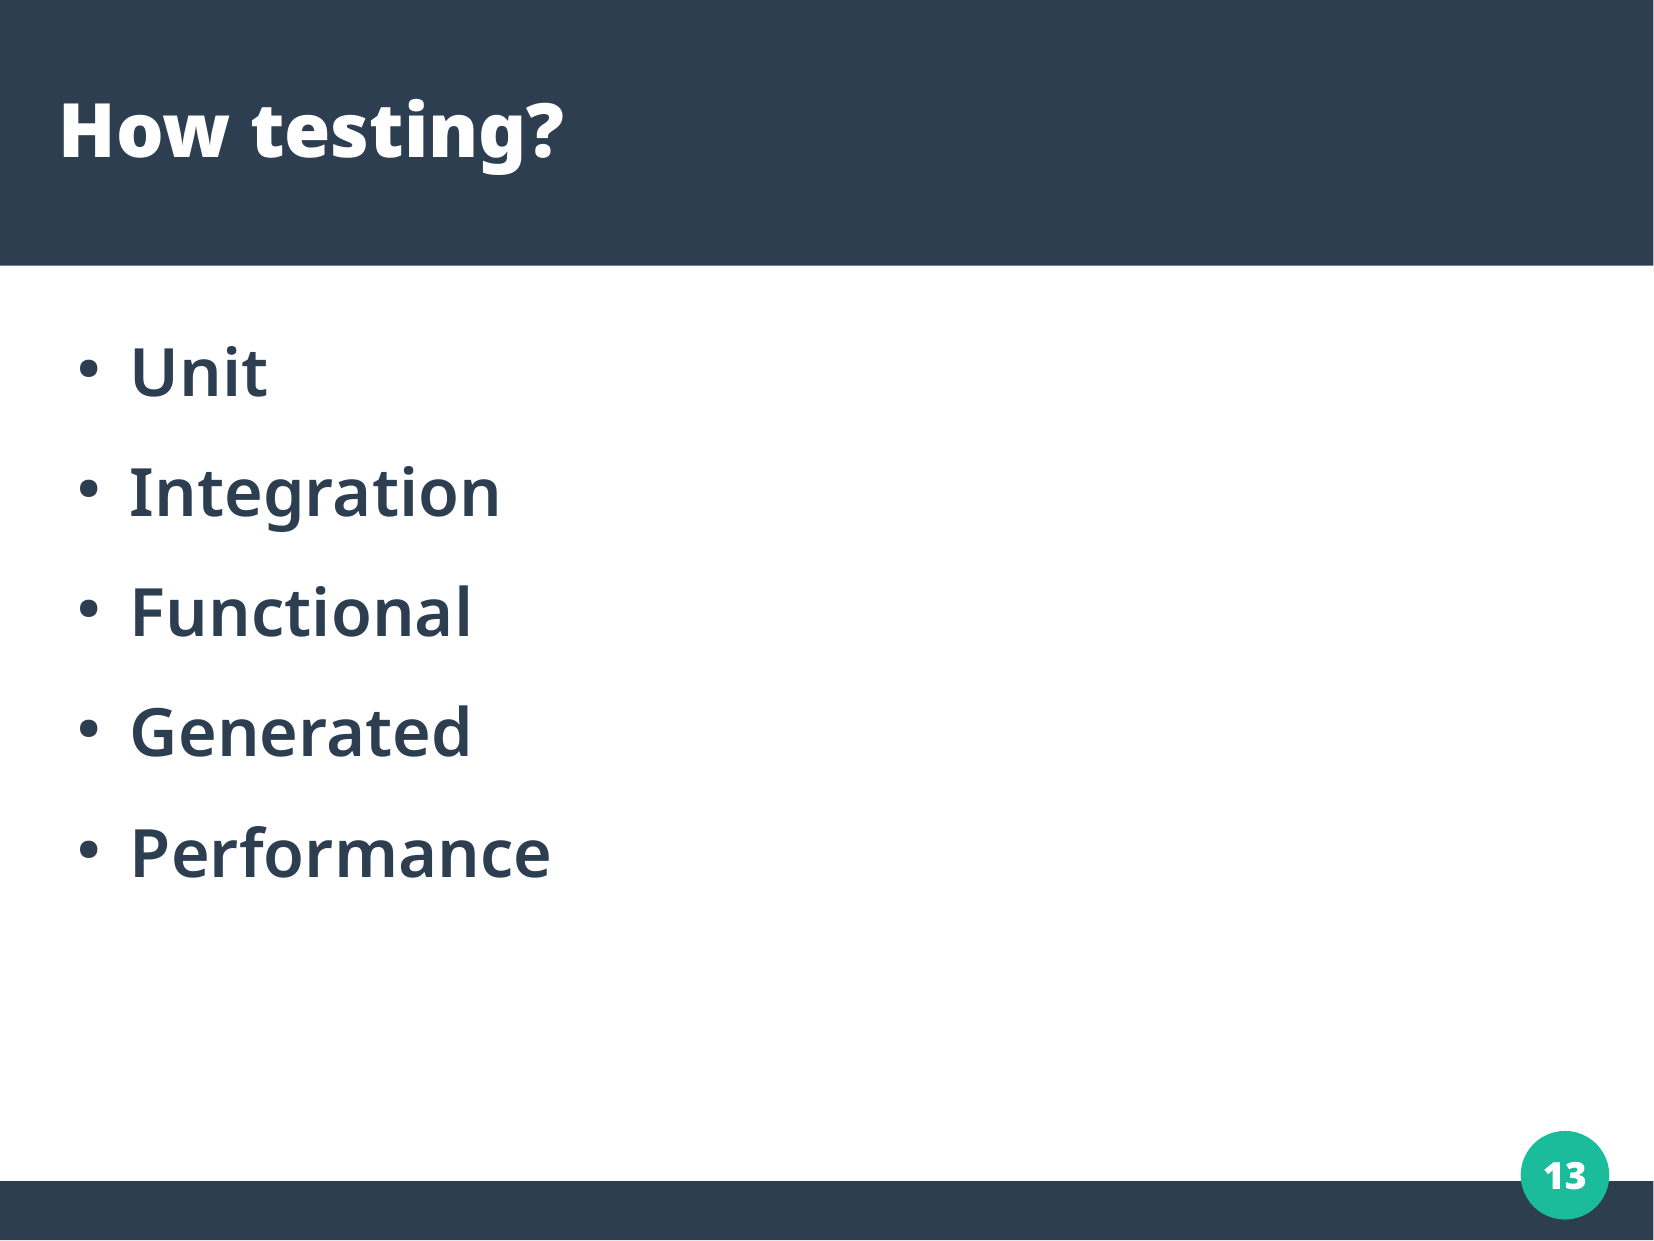

# How testing?
Unit
Integration
Functional
Generated
Performance
13